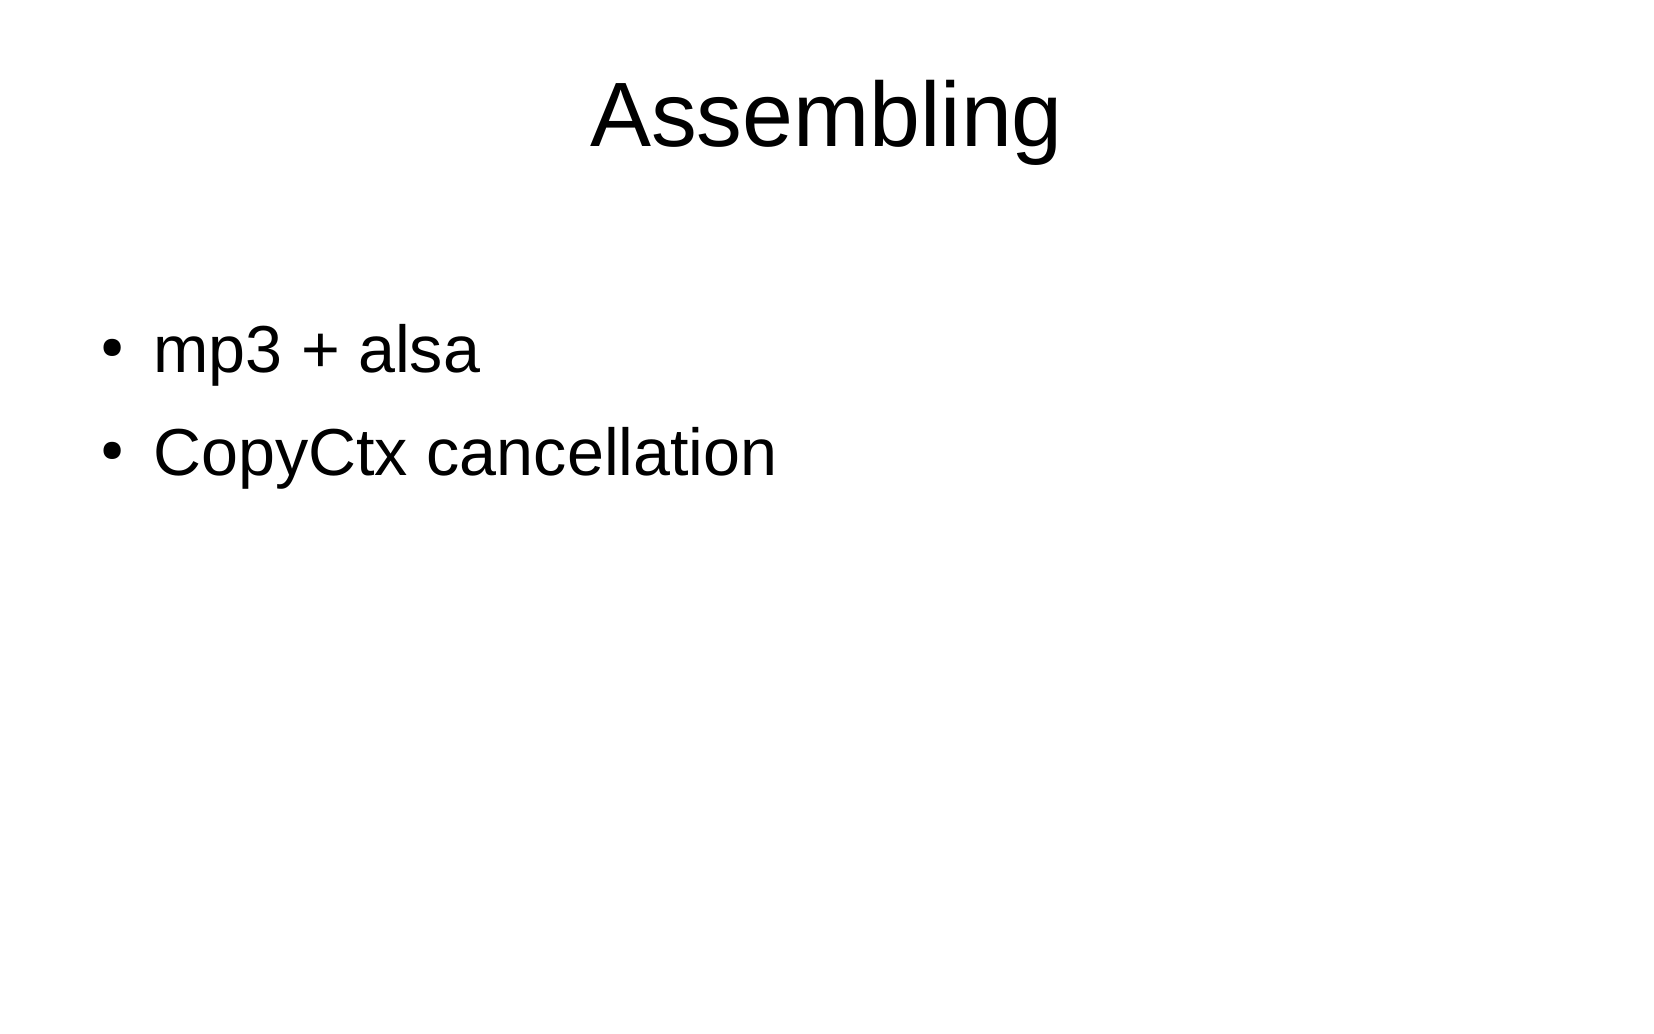

# Assembling
mp3 + alsa
CopyCtx cancellation